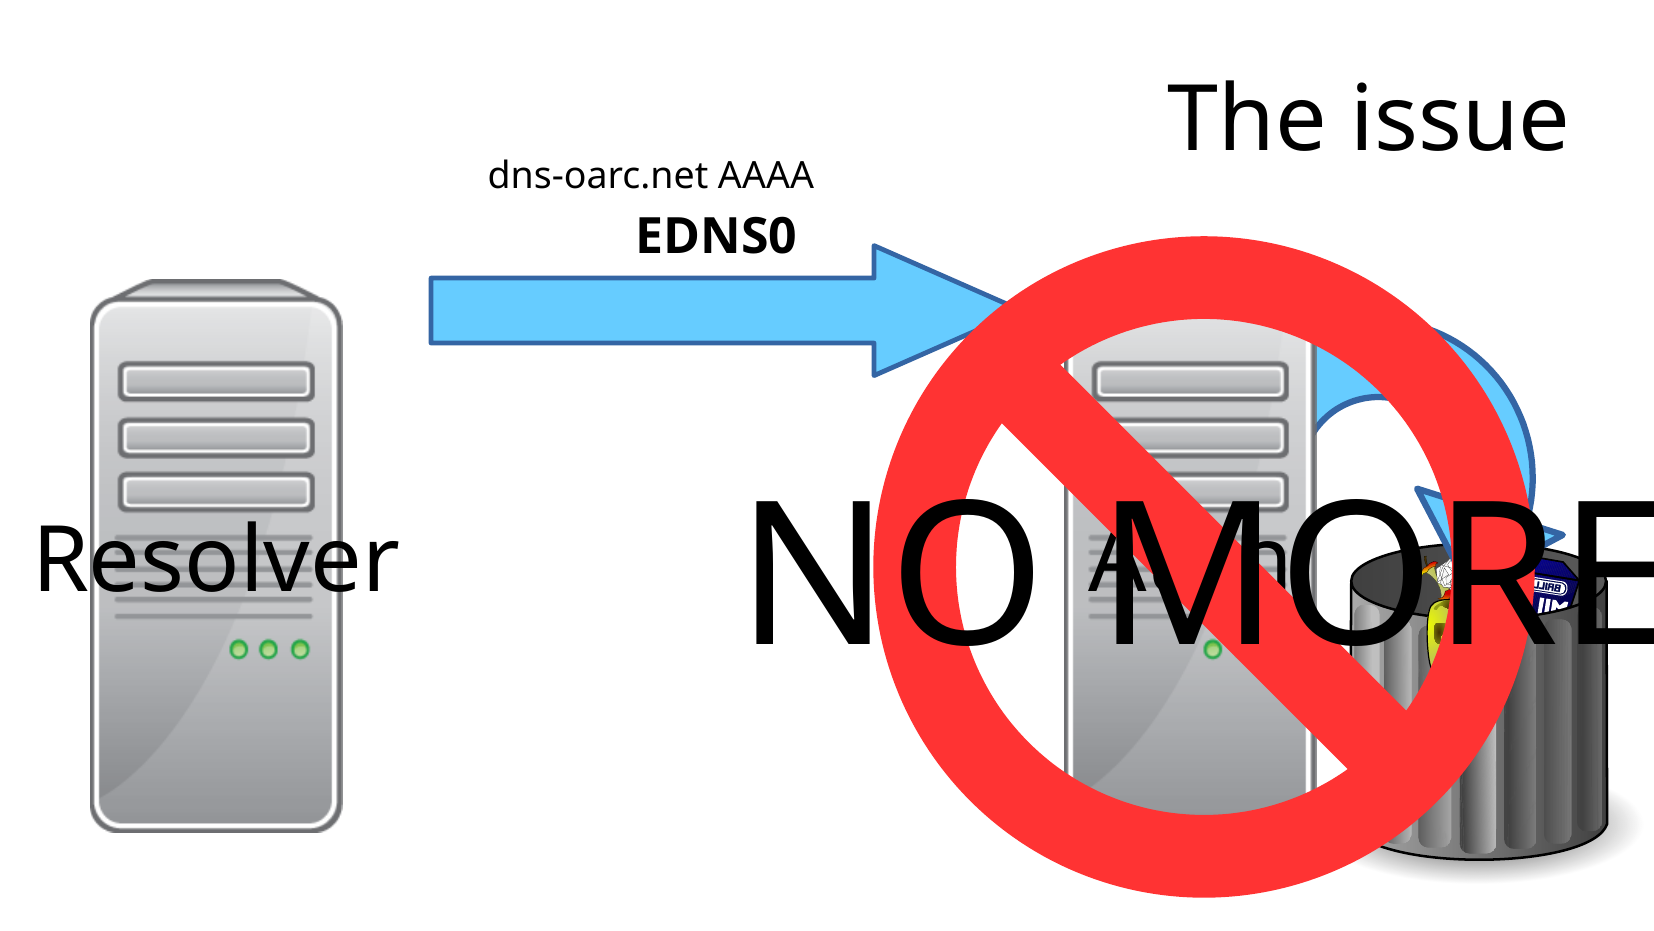

# The issue
NO MORE
dns-oarc.net AAAA
EDNS0
Resolver
Auth